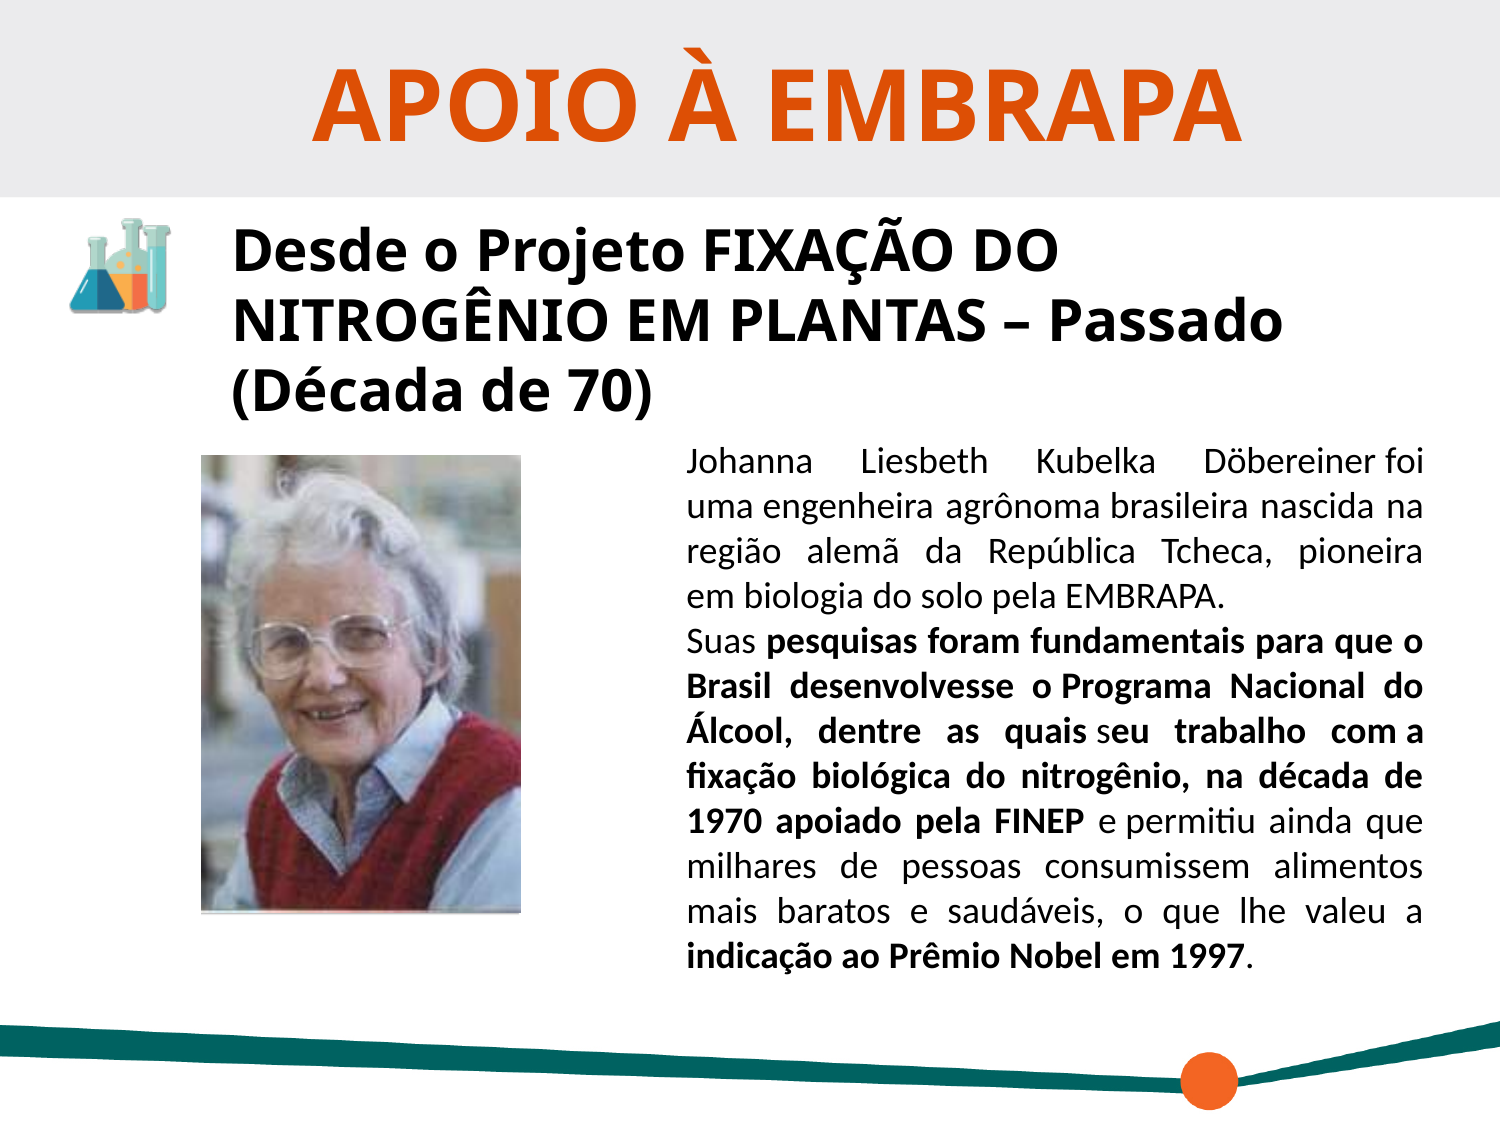

APOIO À EMBRAPA
Desde o Projeto FIXAÇÃO DO NITROGÊNIO EM PLANTAS – Passado (Década de 70)
Johanna Liesbeth Kubelka Döbereiner foi uma engenheira agrônoma brasileira nascida na região alemã da República Tcheca, pioneira em biologia do solo pela EMBRAPA.
Suas pesquisas foram fundamentais para que o Brasil desenvolvesse o Programa Nacional do Álcool, dentre as quais seu trabalho com a fixação biológica do nitrogênio, na década de 1970 apoiado pela FINEP e permitiu ainda que milhares de pessoas consumissem alimentos mais baratos e saudáveis, o que lhe valeu a indicação ao Prêmio Nobel em 1997.